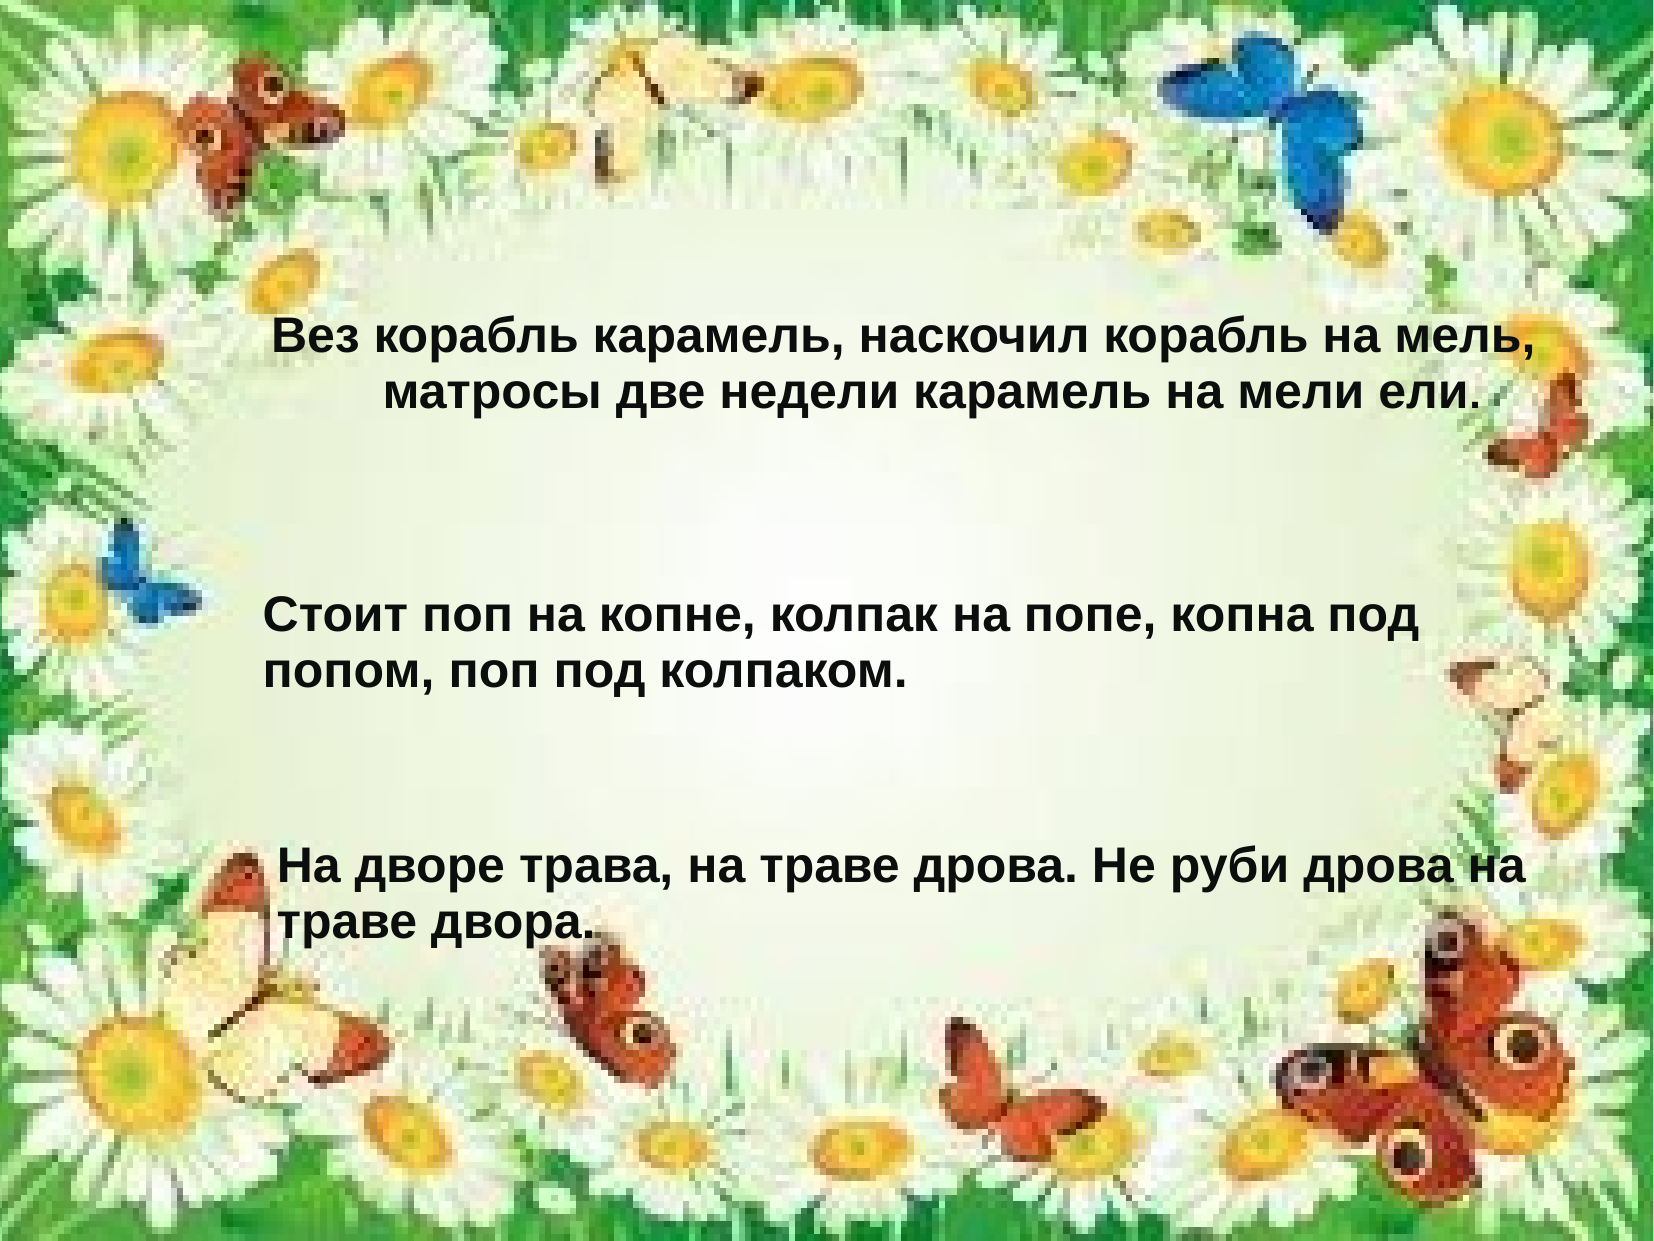

#
Вез корабль карамель, наскочил корабль на мель, матросы две недели карамель на мели ели.
Стоит поп на копне, колпак на попе, копна под попом, поп под колпаком.
 На дворе трава, на траве дрова. Не руби дрова на траве двора.